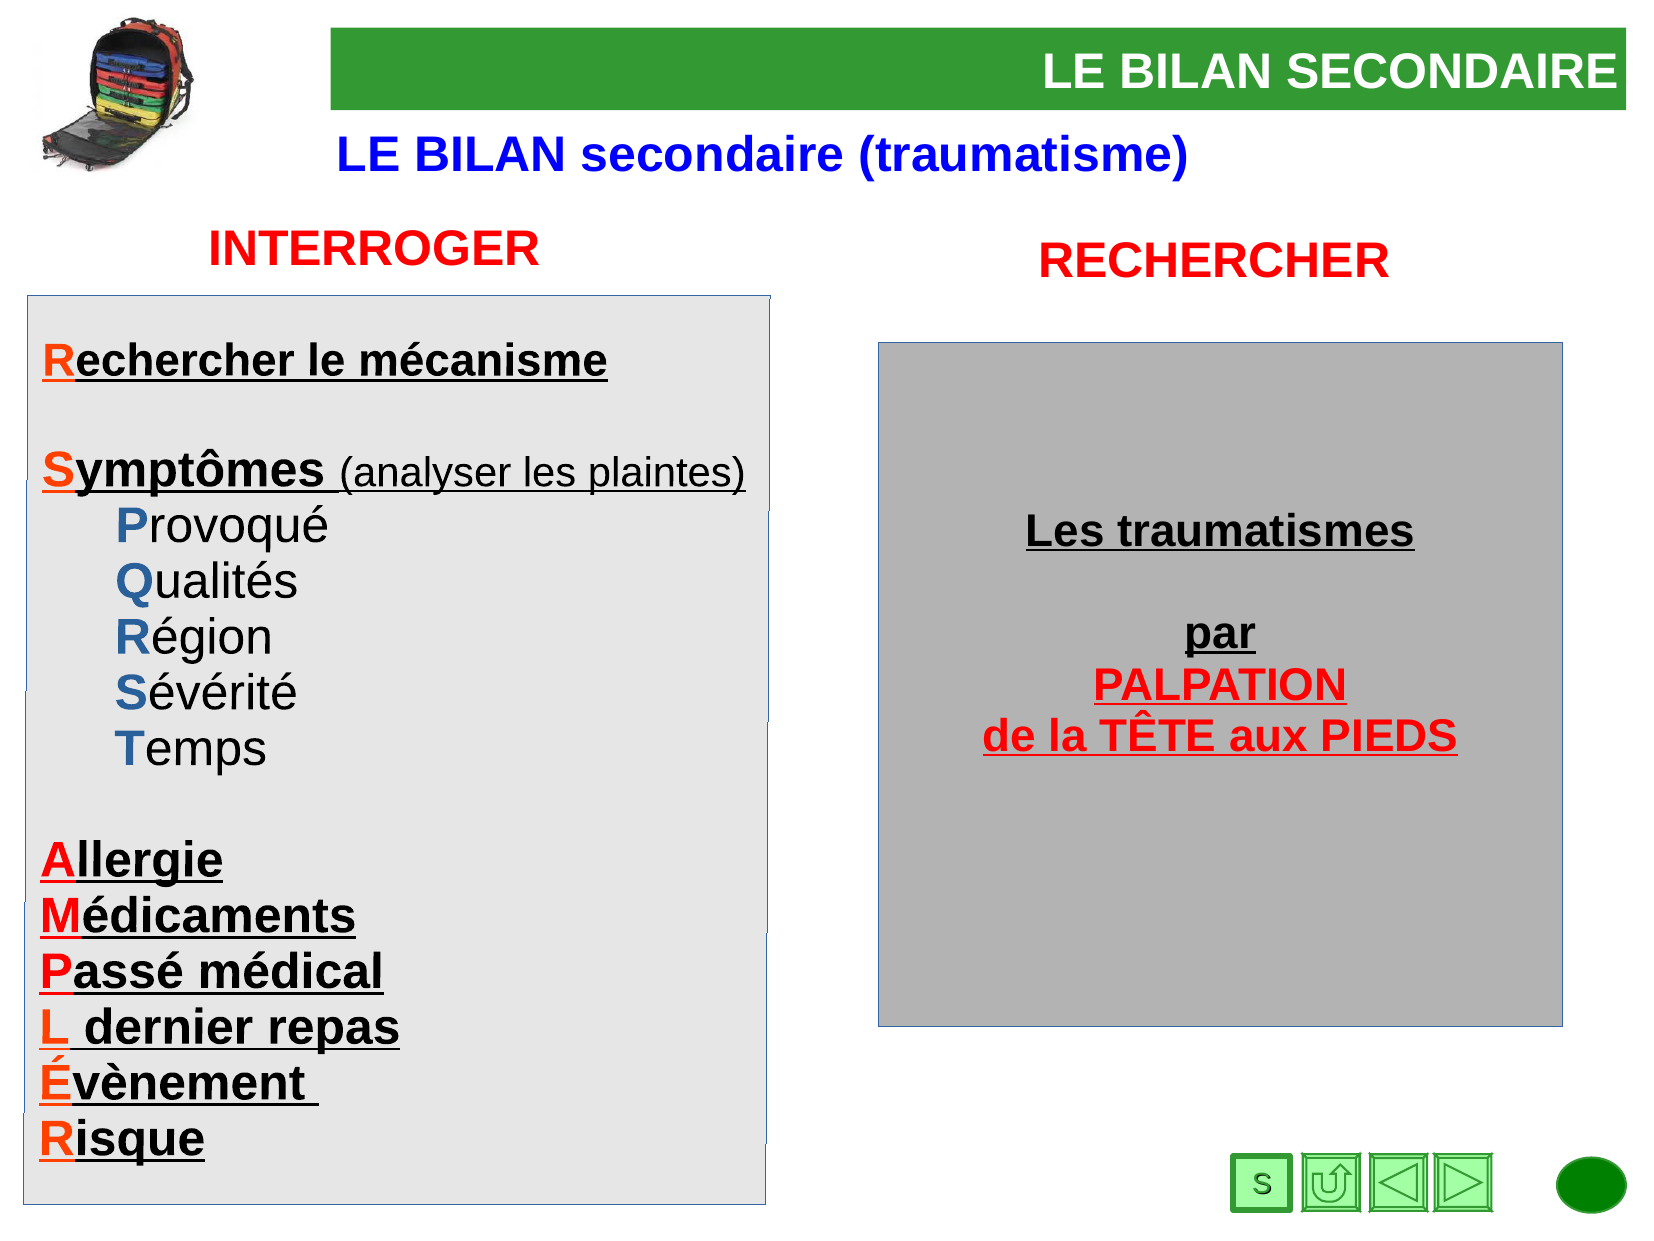

LE BILAN SECONDAIRE
# LE BILAN secondaire (traumatisme)
INTERROGER
RECHERCHER
Rechercher le mécanisme
Symptômes (analyser les plaintes)
	Provoqué
	Qualités
	Région
	Sévérité
	Temps
Allergie
Médicaments
Passé médical
L dernier repas
Évènement
Risque
Les traumatismes
par
PALPATION
de la TÊTE aux PIEDS